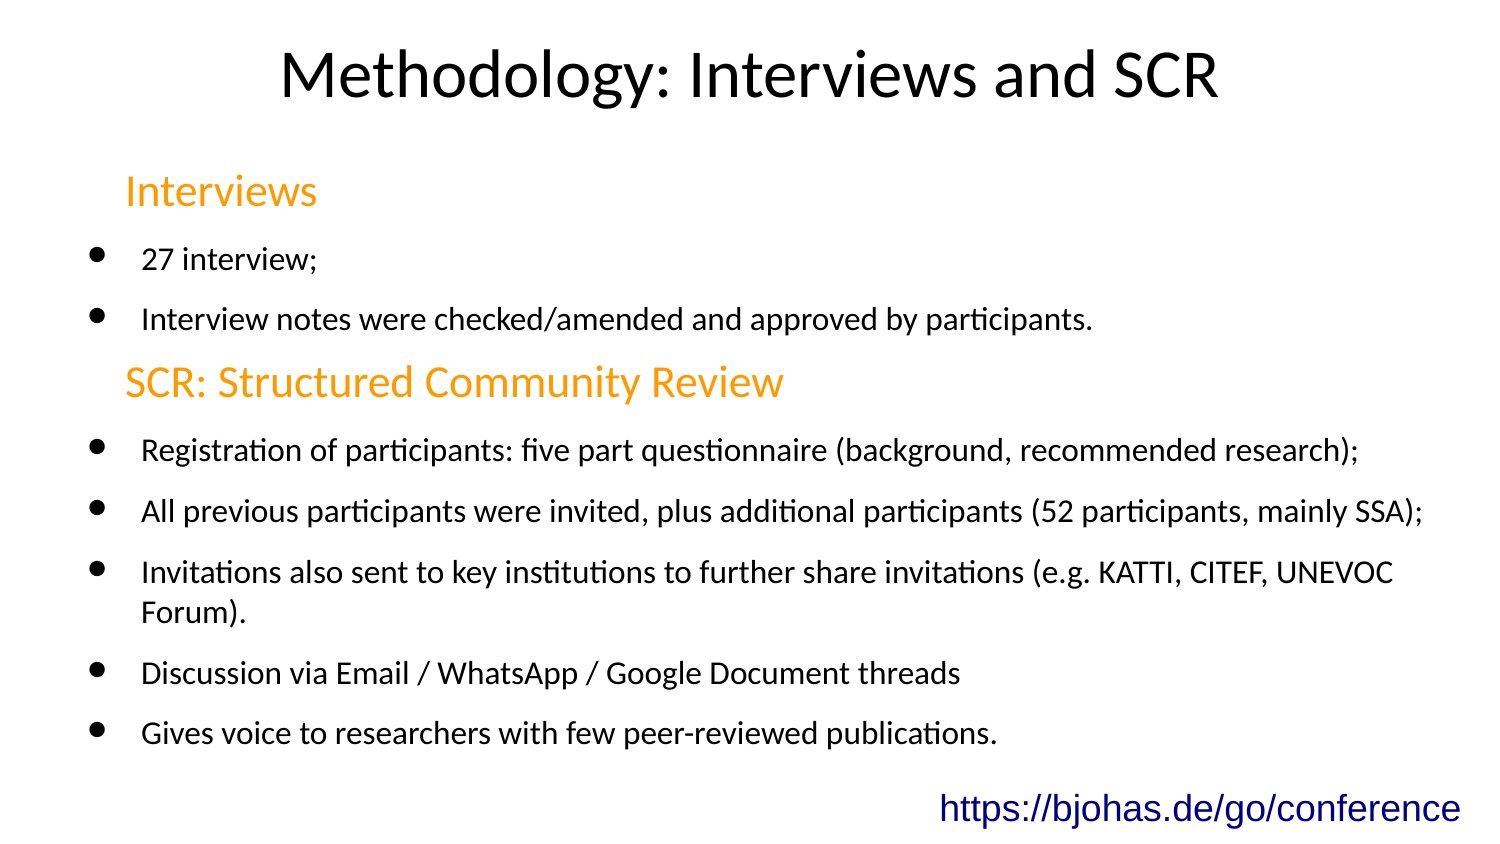

# Methodology: Interviews and SCR
Interviews
27 interview;
Interview notes were checked/amended and approved by participants.
SCR: Structured Community Review
Registration of participants: five part questionnaire (background, recommended research);
All previous participants were invited, plus additional participants (52 participants, mainly SSA);
Invitations also sent to key institutions to further share invitations (e.g. KATTI, CITEF, UNEVOC Forum).
Discussion via Email / WhatsApp / Google Document threads
Gives voice to researchers with few peer-reviewed publications.